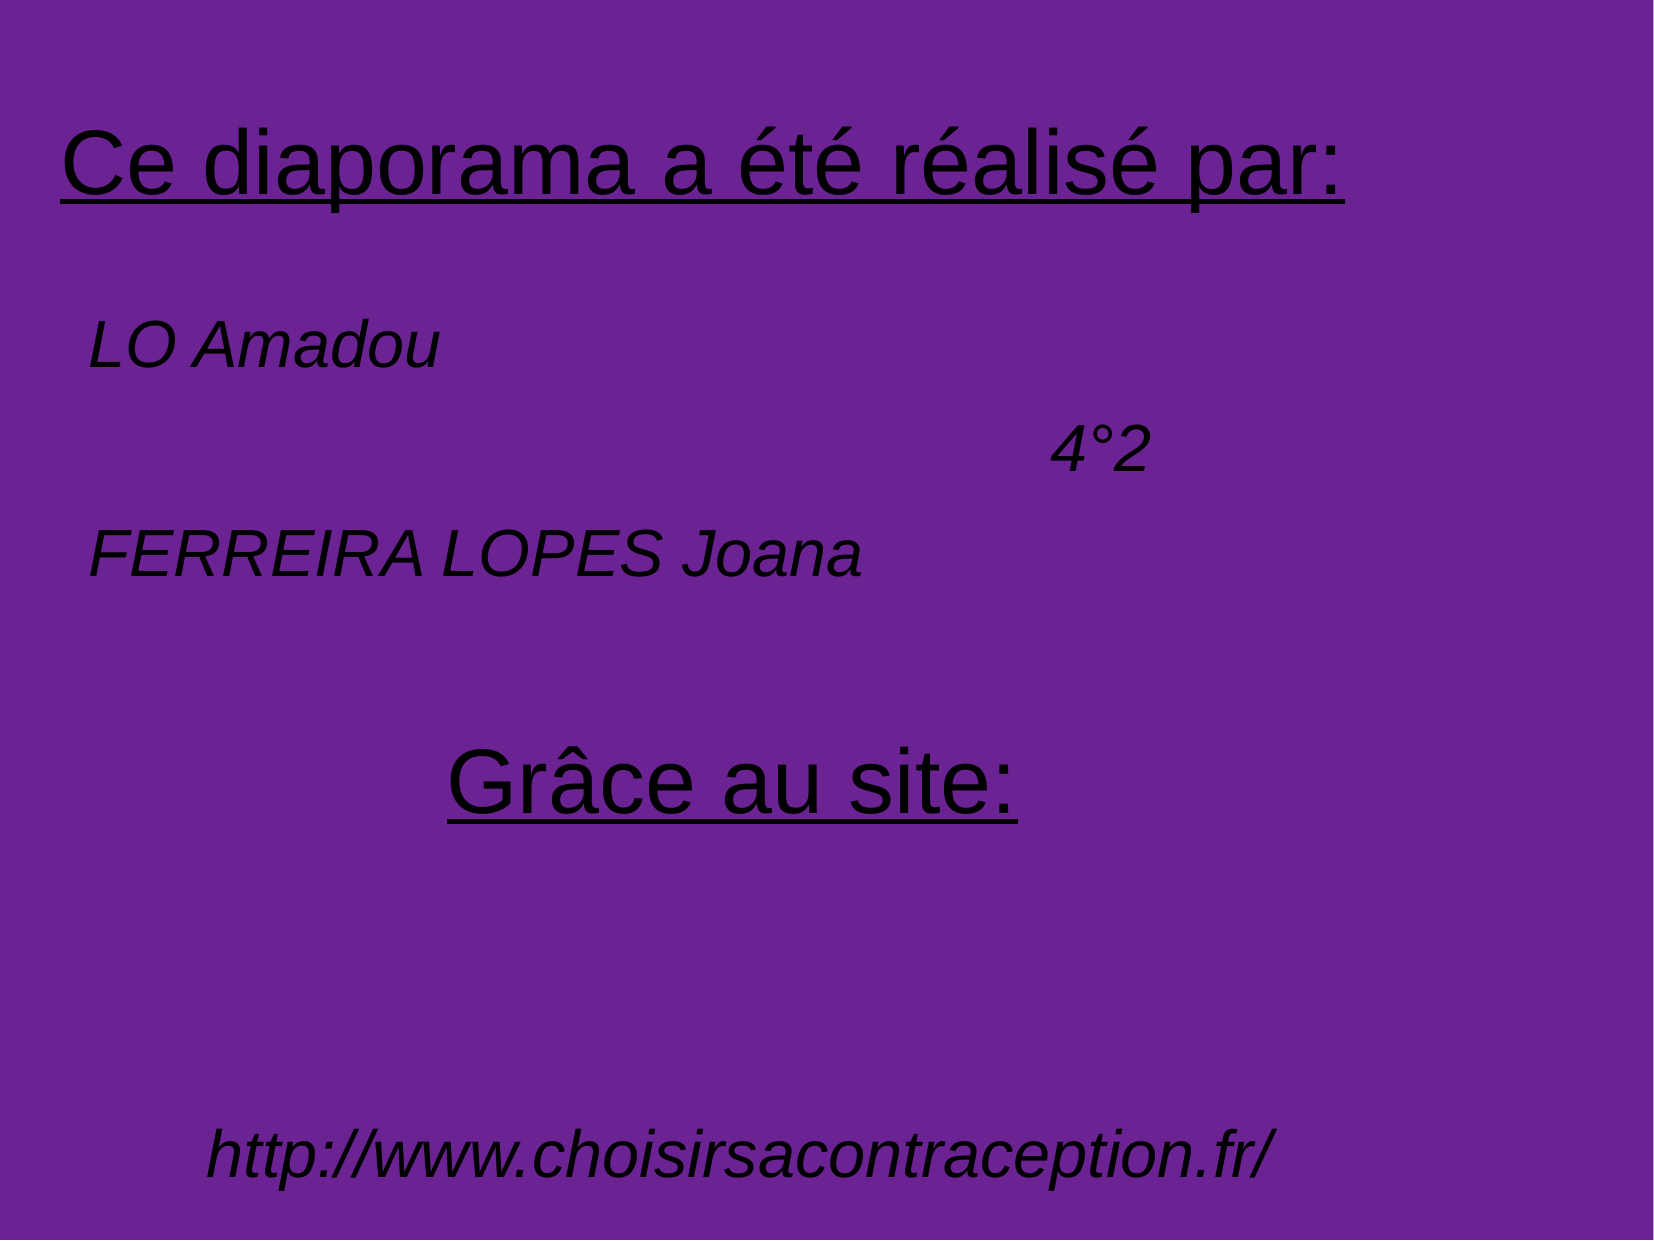

# Ce diaporama a été réalisé par:
LO Amadou
 4°2
FERREIRA LOPES Joana
Grâce au site:
http://www.choisirsacontraception.fr/